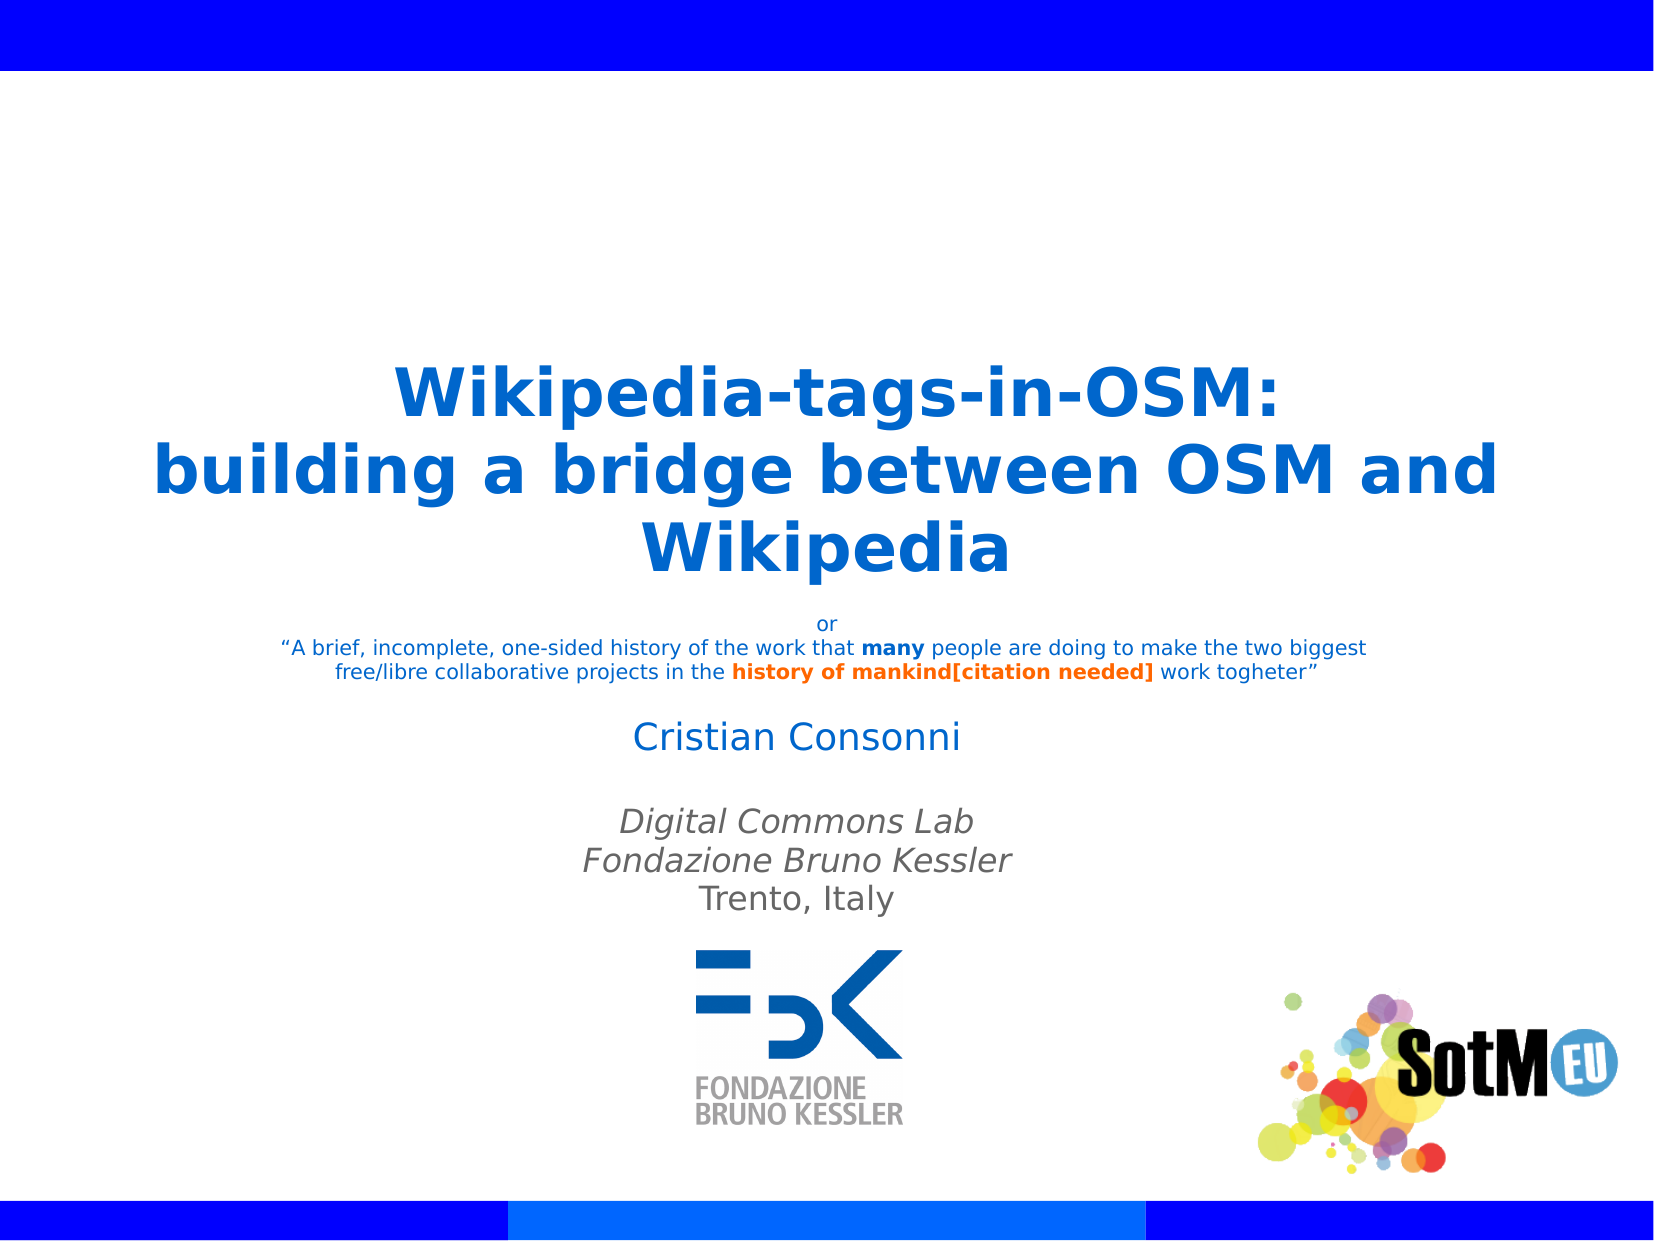

# Wikipedia-tags-in-OSM:
building a bridge between OSM and Wikipedia
or
“A brief, incomplete, one-sided history of the work that many people are doing to make the two biggest
free/libre collaborative projects in the history of mankind[citation needed] work togheter”
Cristian Consonni
Digital Commons Lab
Fondazione Bruno Kessler
Trento, Italy